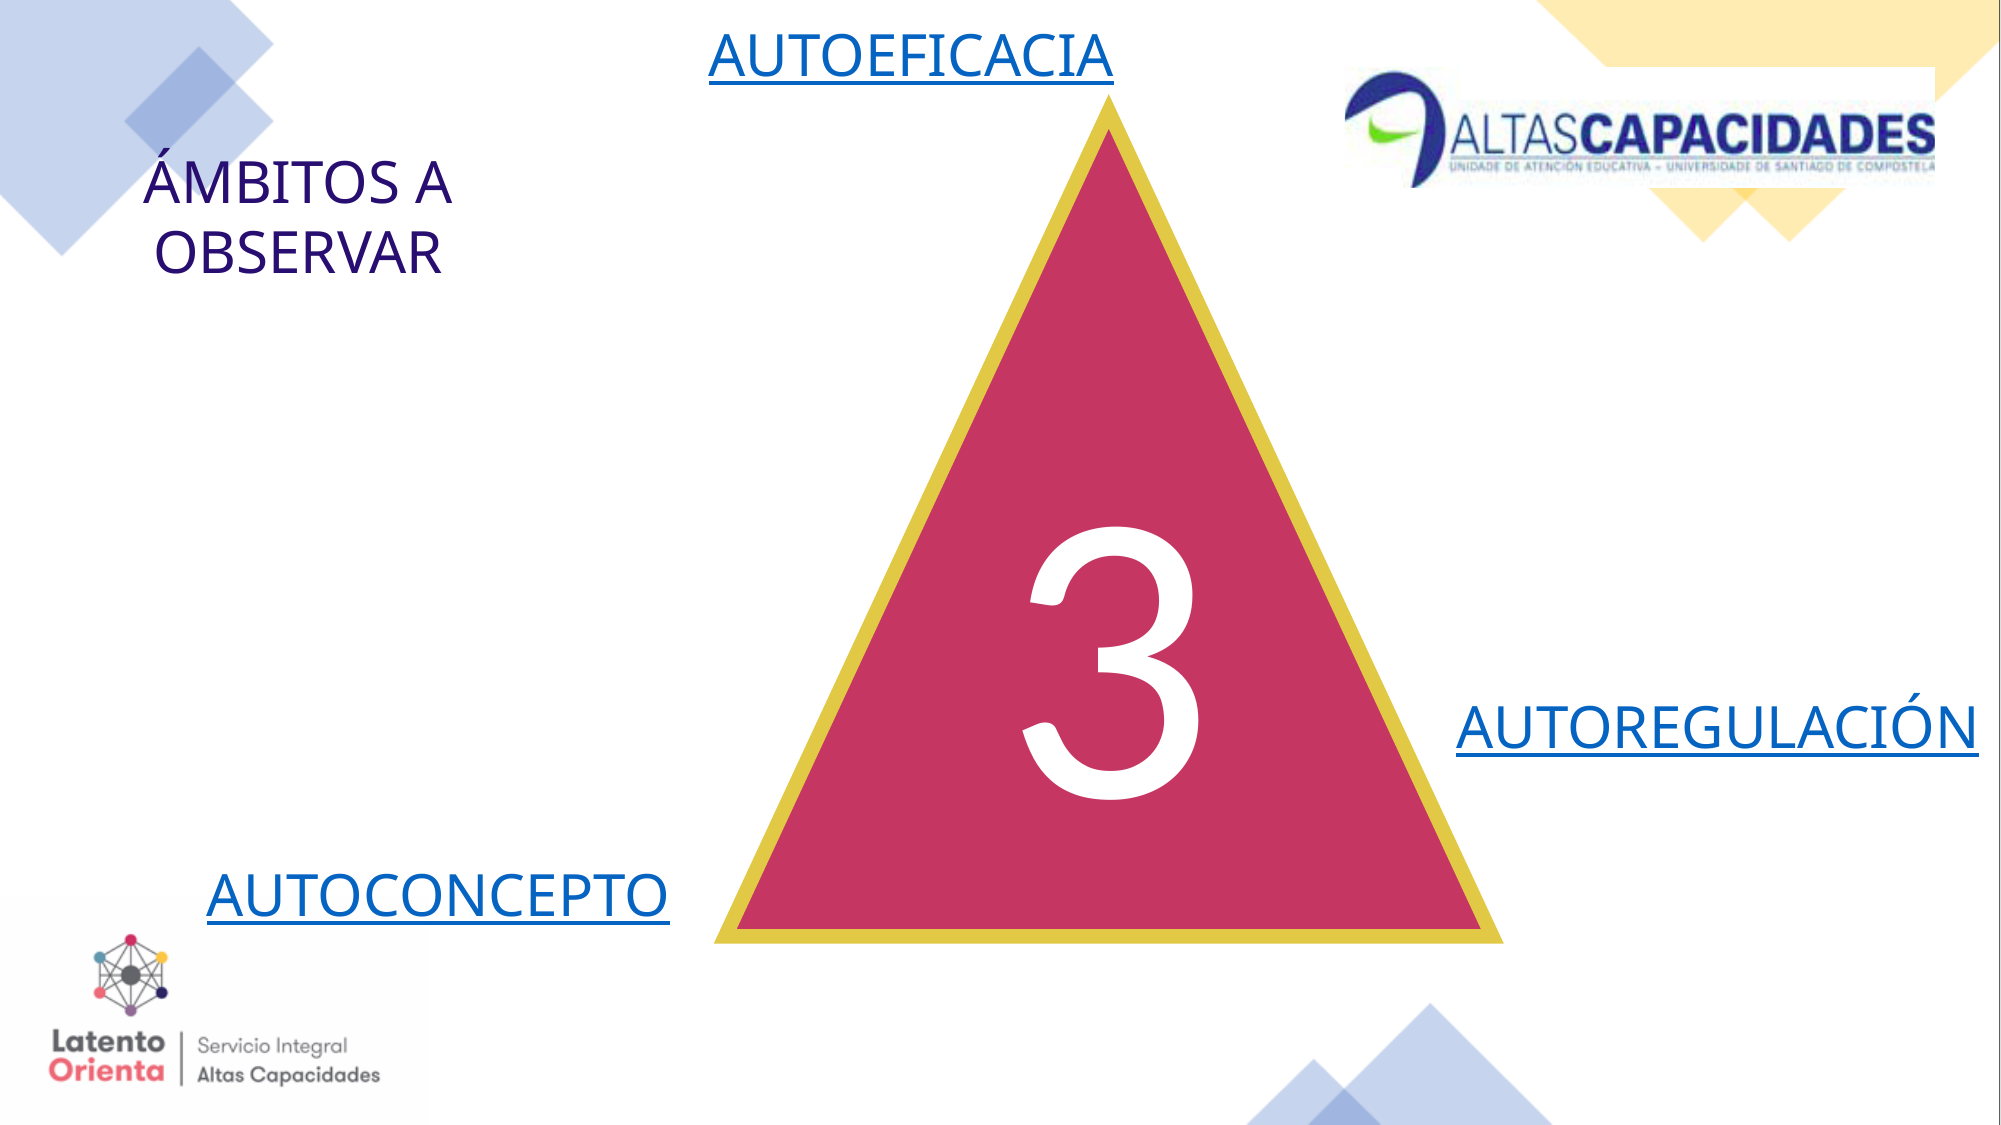

AUTOEFICACIA
3
ÁMBITOS A OBSERVAR
AUTOREGULACIÓN
AUTOCONCEPTO